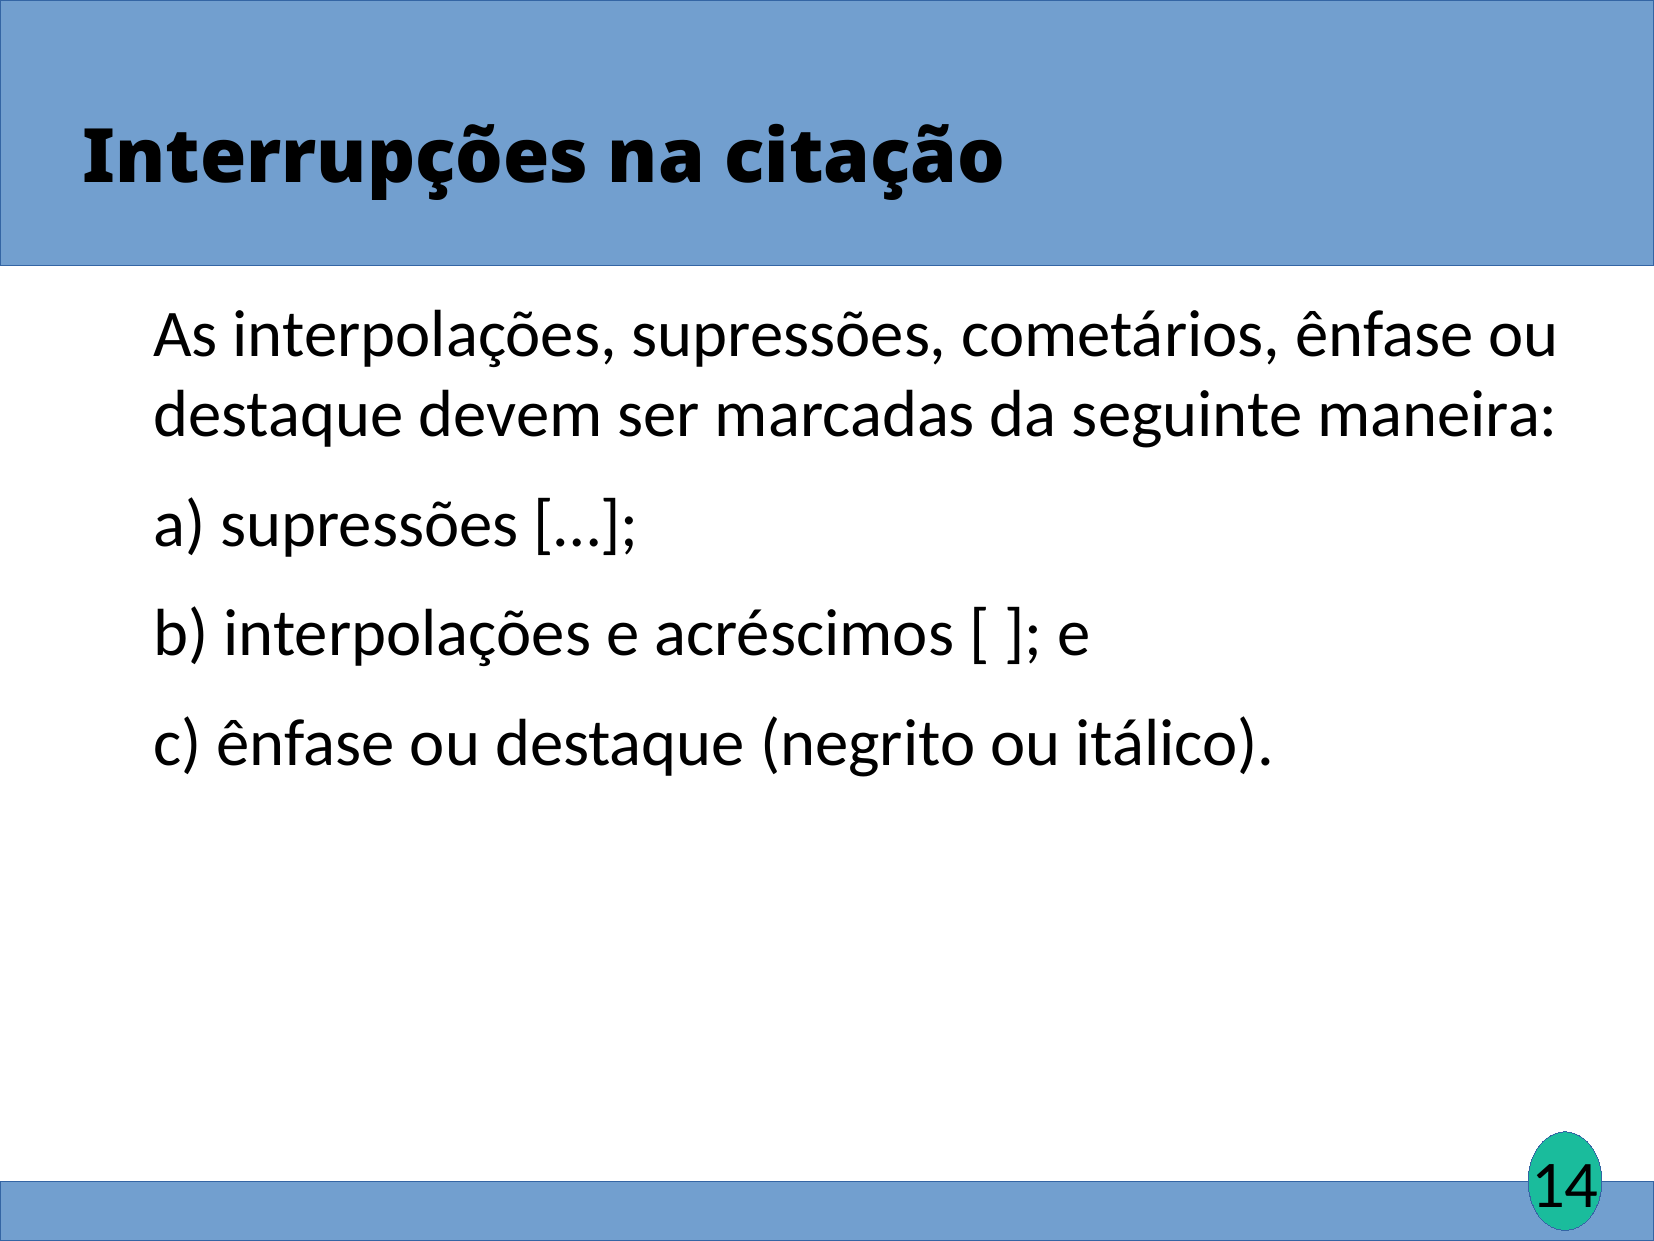

# Interrupções na citação
As interpolações, supressões, cometários, ênfase ou destaque devem ser marcadas da seguinte maneira:
a) supressões […];
b) interpolações e acréscimos [ ]; e
c) ênfase ou destaque (negrito ou itálico).